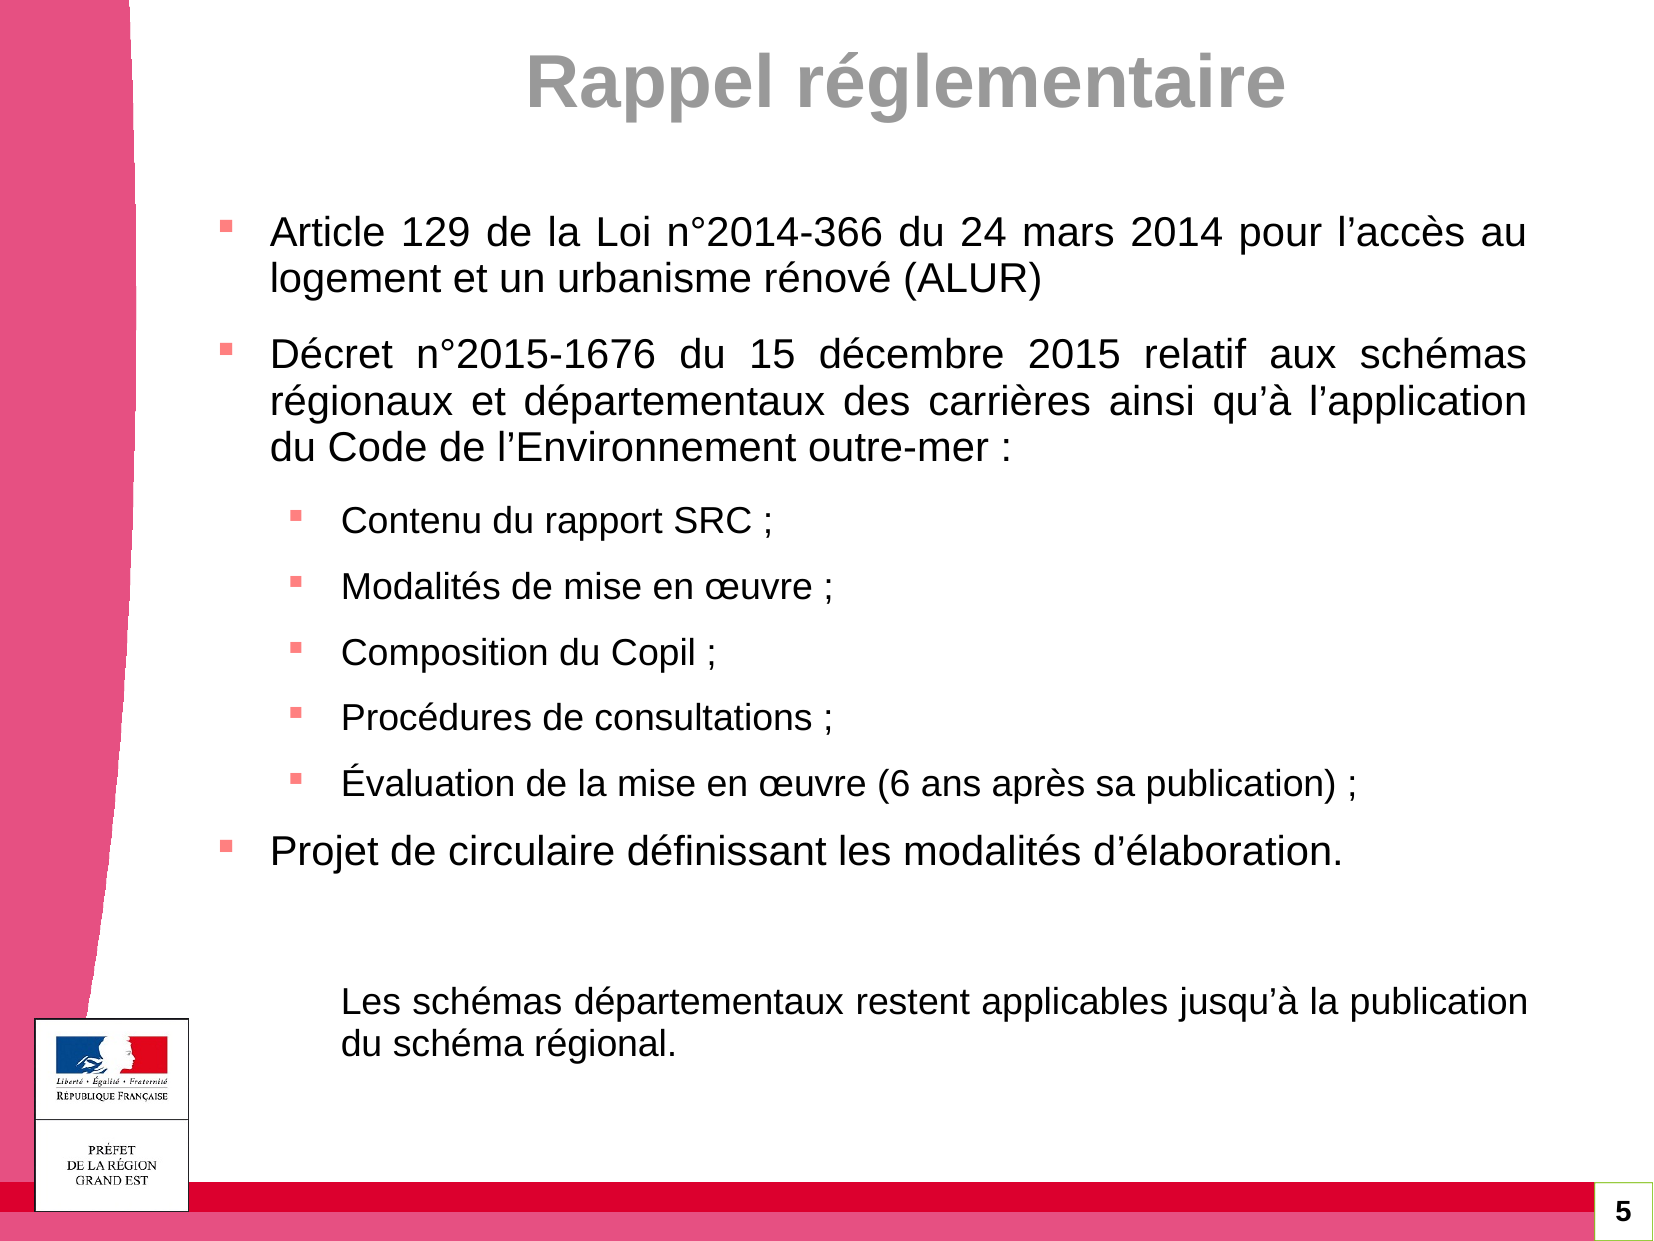

# Rappel réglementaire
Article 129 de la Loi n°2014-366 du 24 mars 2014 pour l’accès au logement et un urbanisme rénové (ALUR)
Décret n°2015-1676 du 15 décembre 2015 relatif aux schémas régionaux et départementaux des carrières ainsi qu’à l’application du Code de l’Environnement outre-mer :
Contenu du rapport SRC ;
Modalités de mise en œuvre ;
Composition du Copil ;
Procédures de consultations ;
Évaluation de la mise en œuvre (6 ans après sa publication) ;
Projet de circulaire définissant les modalités d’élaboration.
Les schémas départementaux restent applicables jusqu’à la publication du schéma régional.
5